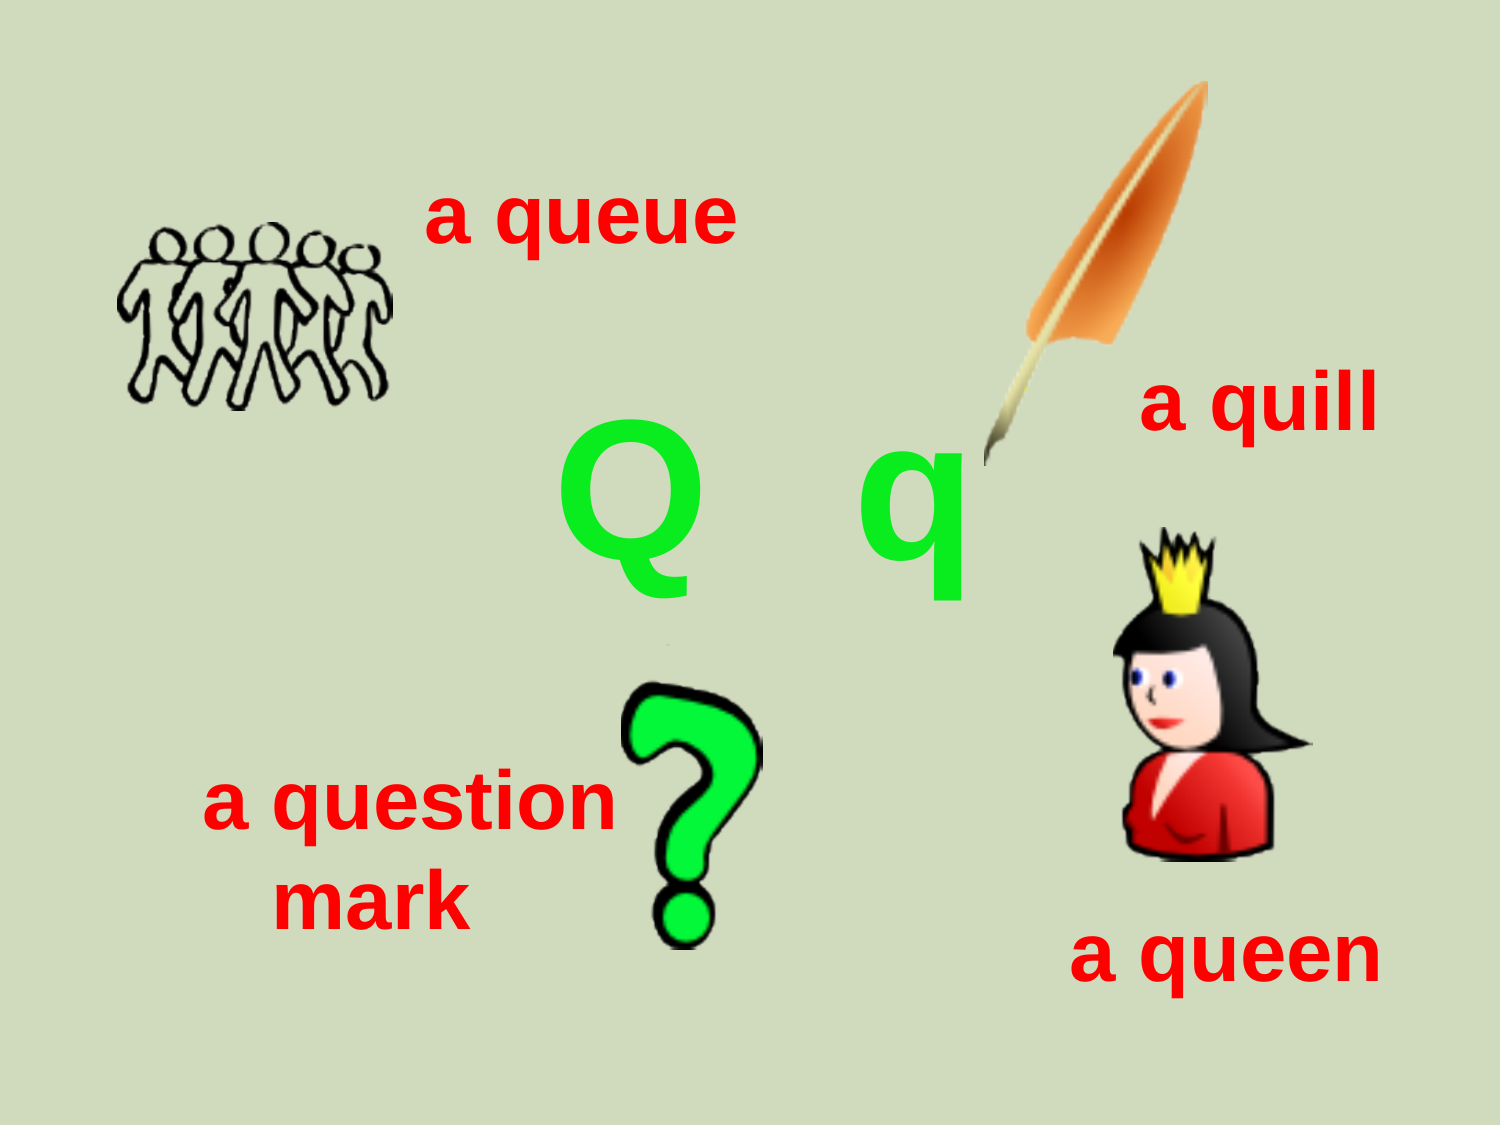

a queue
a quill
Q 	q
a question
 mark
a queen